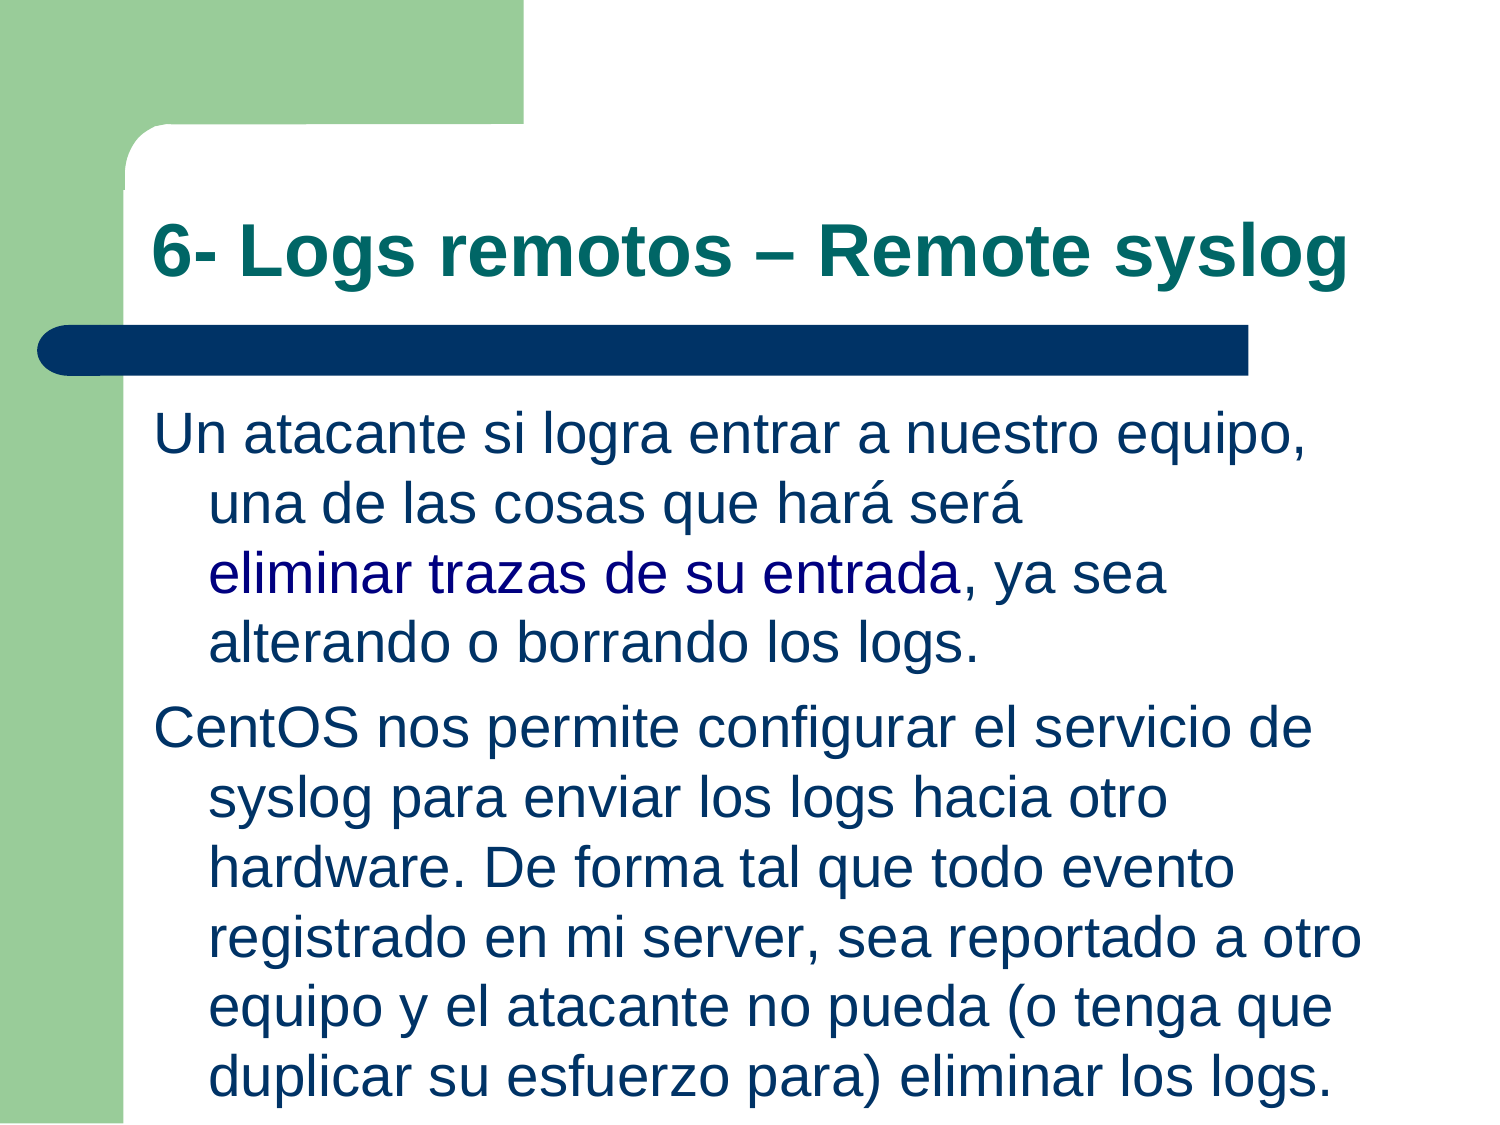

# 6- Logs remotos – Remote syslog
Un atacante si logra entrar a nuestro equipo, una de las cosas que hará será eliminar trazas de su entrada, ya sea alterando o borrando los logs.
CentOS nos permite configurar el servicio de syslog para enviar los logs hacia otro hardware. De forma tal que todo evento registrado en mi server, sea reportado a otro equipo y el atacante no pueda (o tenga que duplicar su esfuerzo para) eliminar los logs.